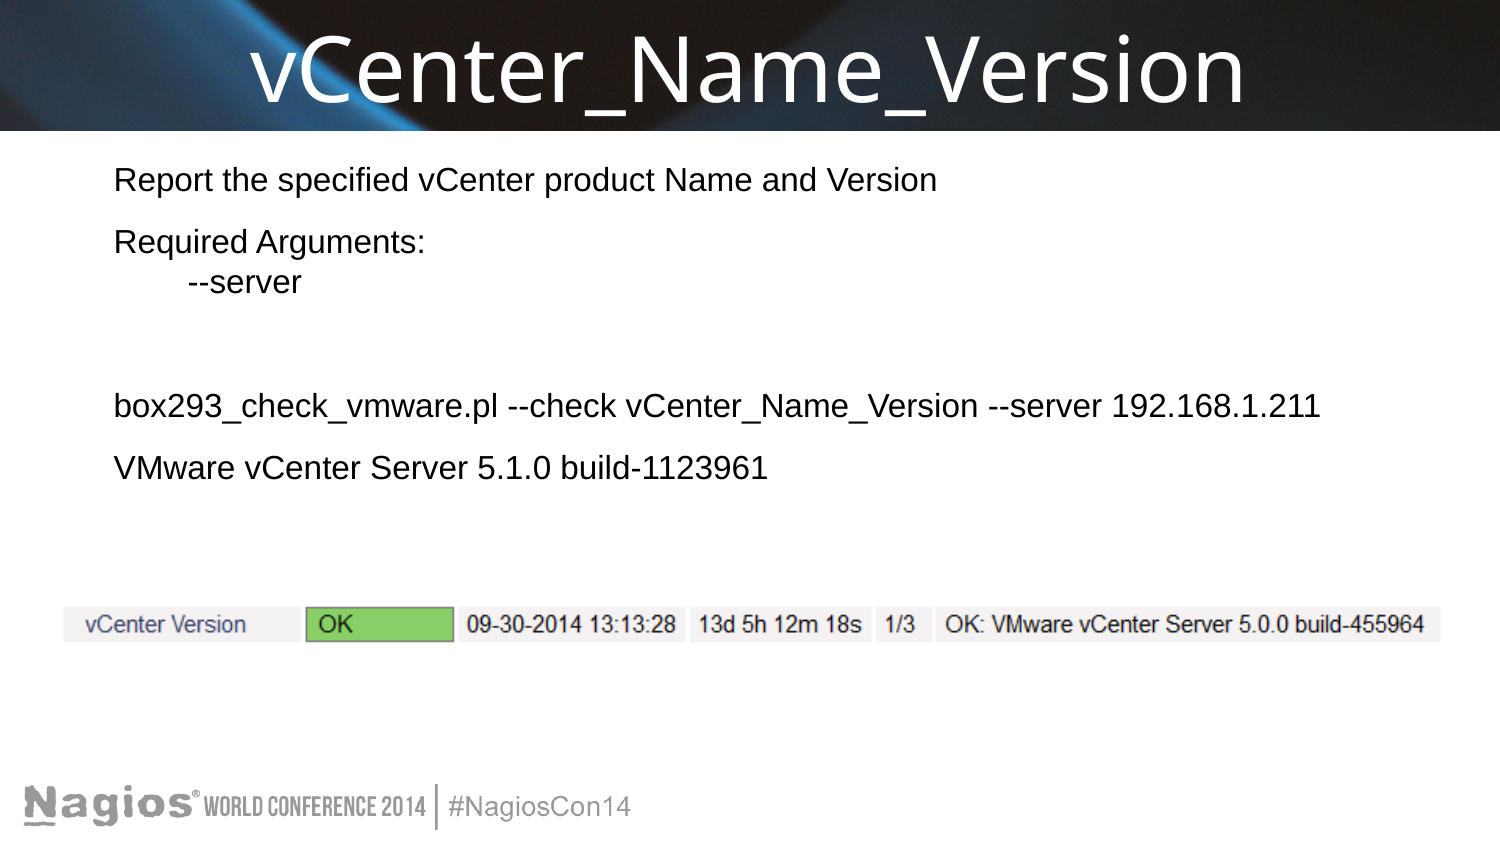

# vCenter_Name_Version
Report the specified vCenter product Name and Version
Required Arguments:
	--server
box293_check_vmware.pl --check vCenter_Name_Version --server 192.168.1.211
VMware vCenter Server 5.1.0 build-1123961